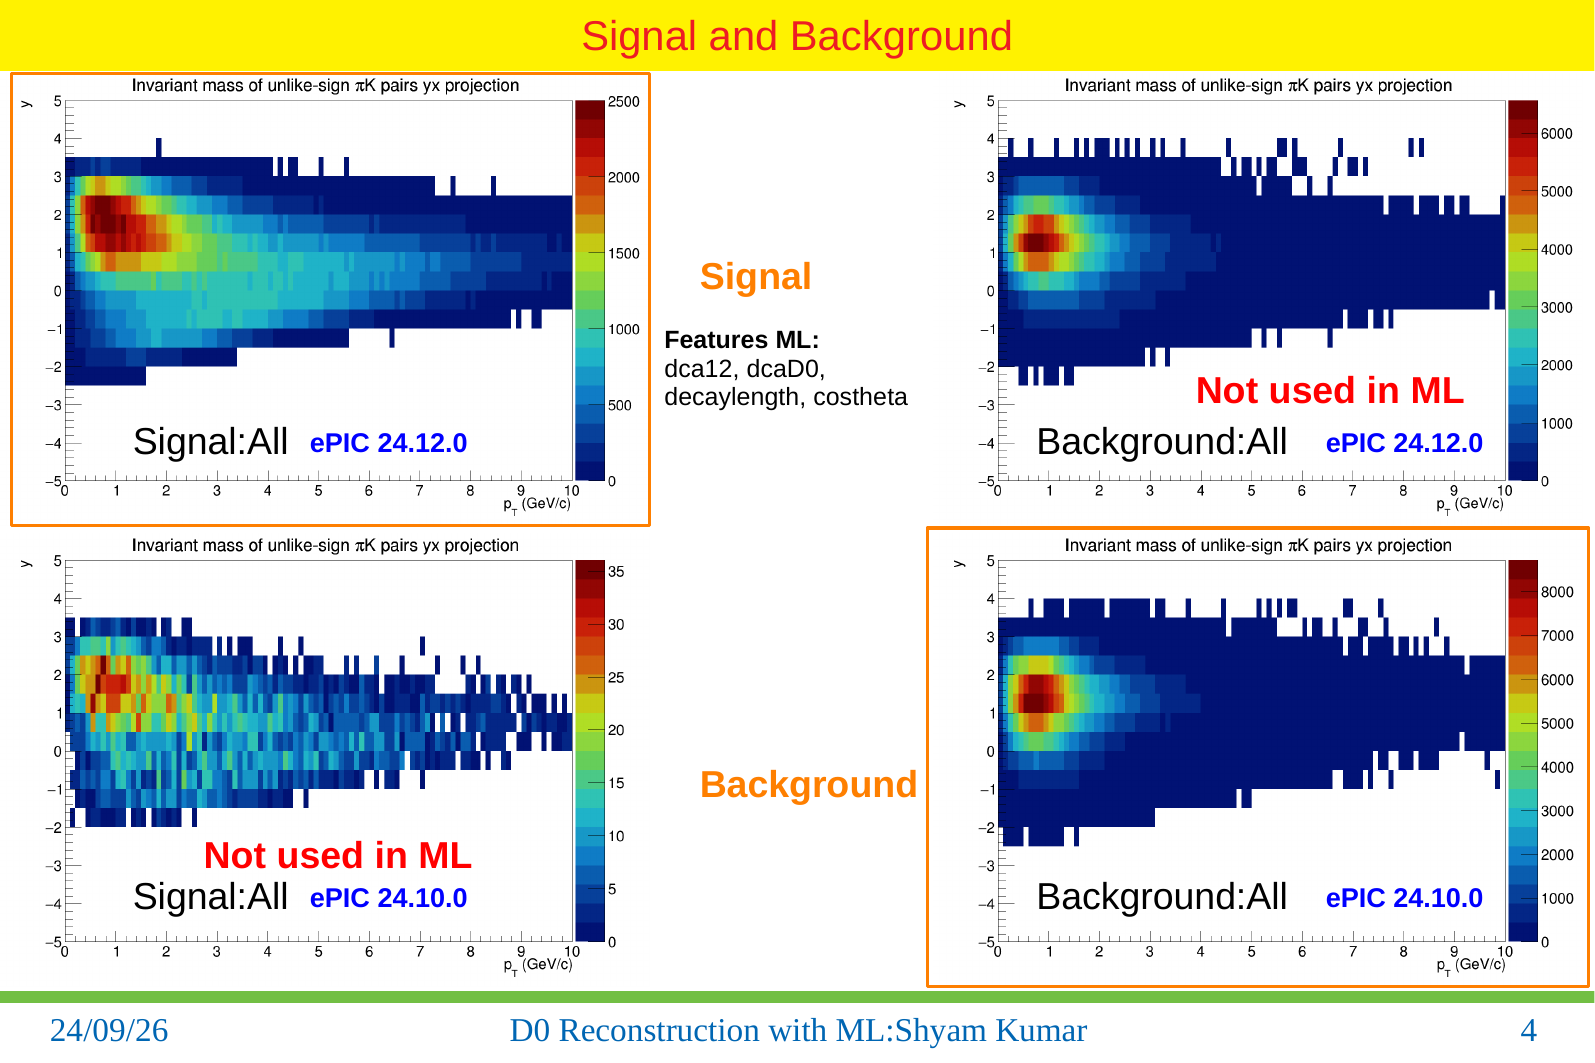

# Signal and Background
Signal
Features ML:
dca12, dcaD0, decaylength, costheta
Not used in ML
Signal:All
Background:All
ePIC 24.12.0
ePIC 24.12.0
Background:All
ePIC 24.12.0
Background
Not used in ML
Signal:All
Background:All
ePIC 24.10.0
ePIC 24.10.0
D0 Reconstruction with ML:Shyam Kumar
4